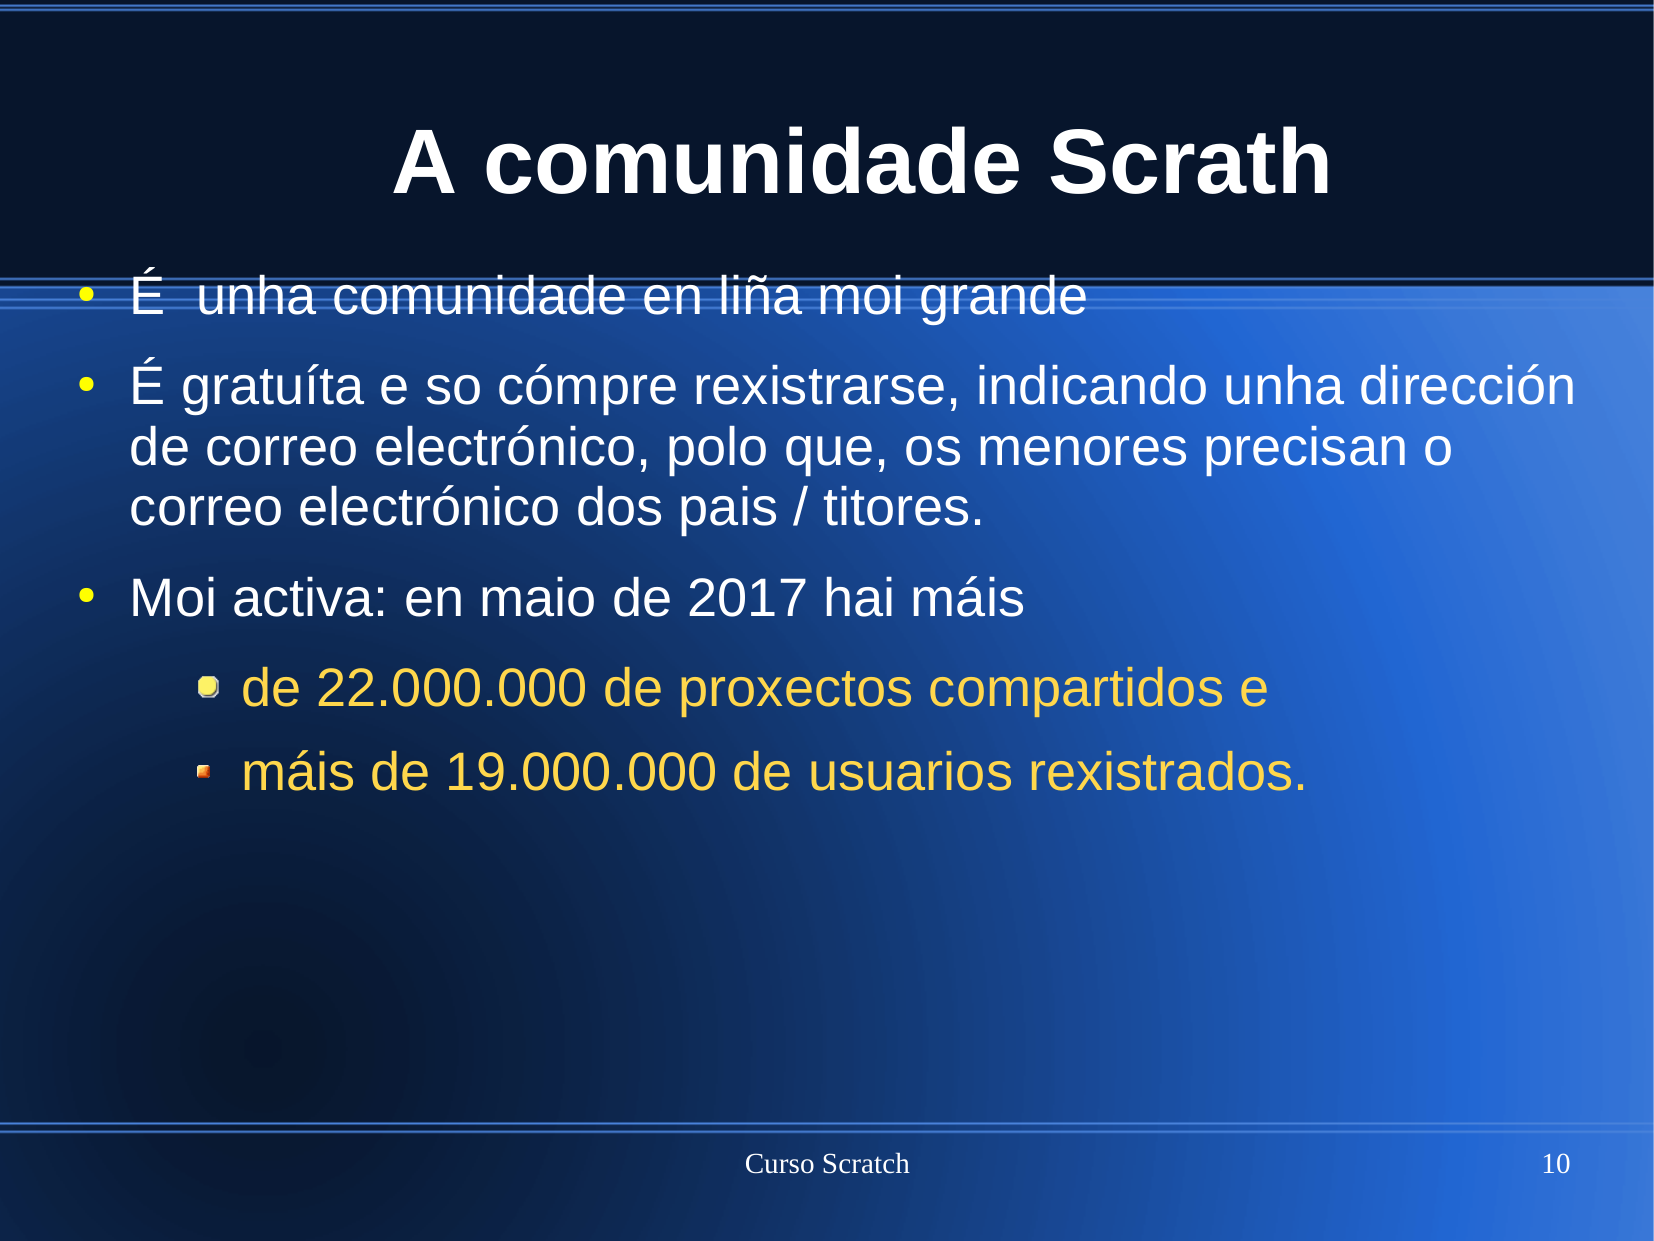

# A comunidade Scrath
É unha comunidade en liña moi grande
É gratuíta e so cómpre rexistrarse, indicando unha dirección de correo electrónico, polo que, os menores precisan o correo electrónico dos pais / titores.
Moi activa: en maio de 2017 hai máis
de 22.000.000 de proxectos compartidos e
máis de 19.000.000 de usuarios rexistrados.
Curso Scratch
10